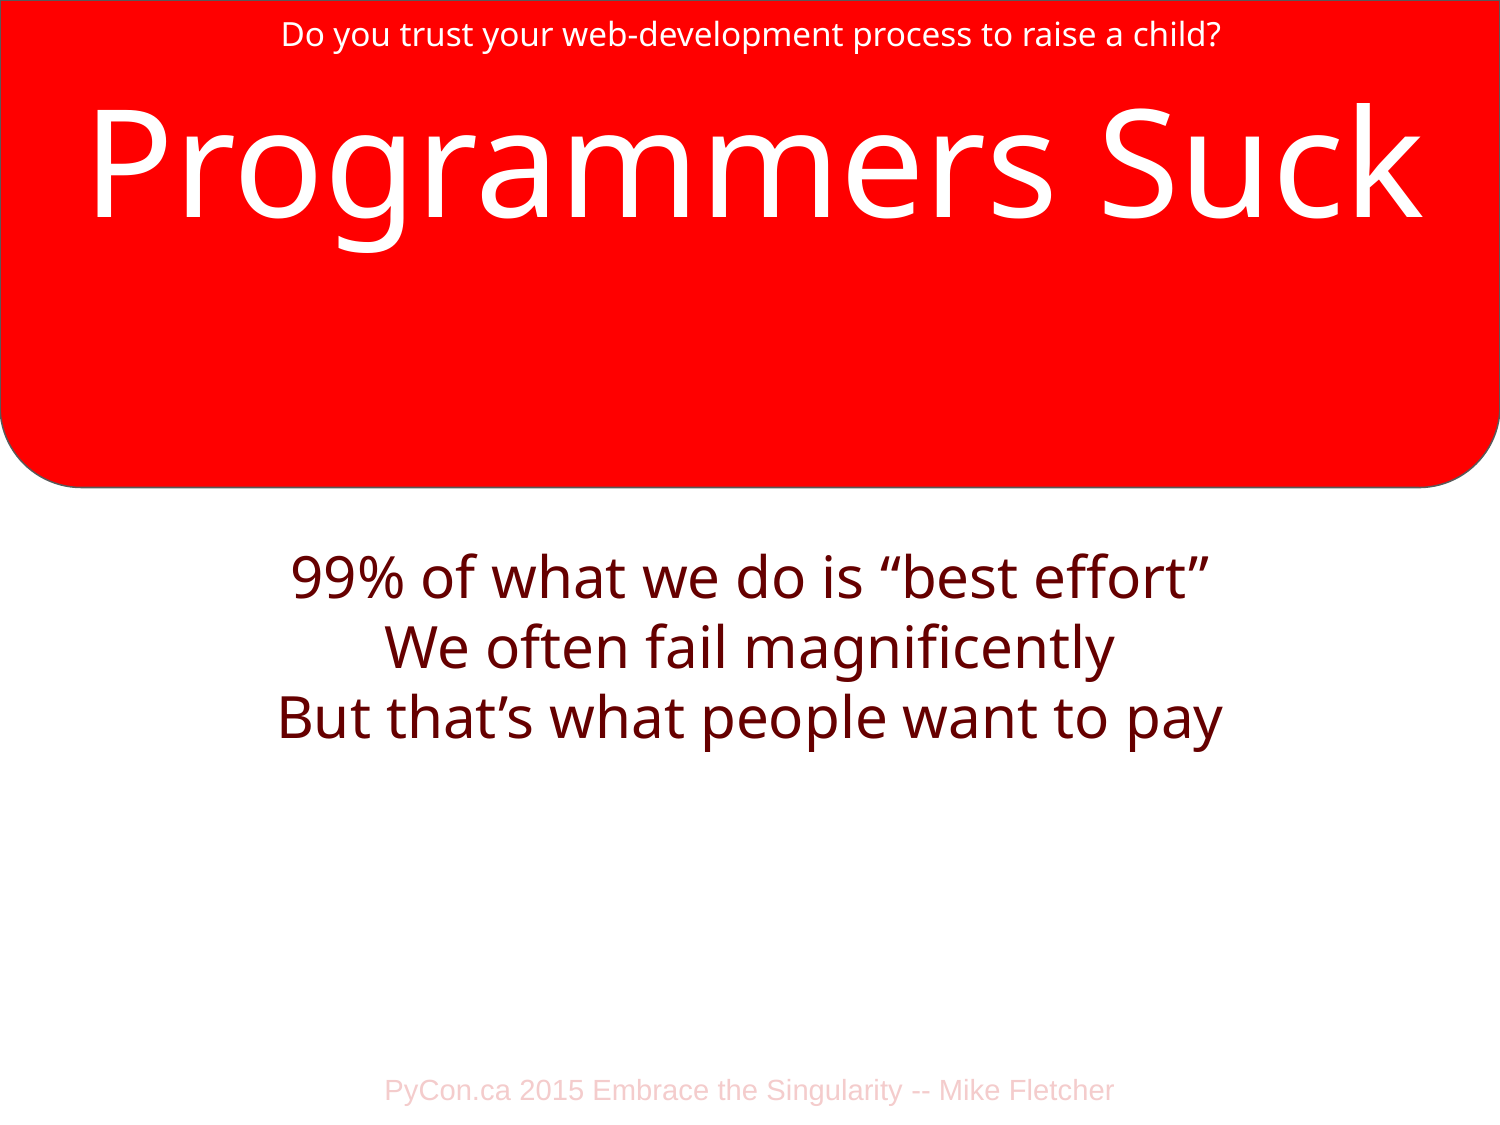

Do you trust your web-development process to raise a child?
# Programmers Suck
99% of what we do is “best effort”
We often fail magnificently
But that’s what people want to pay